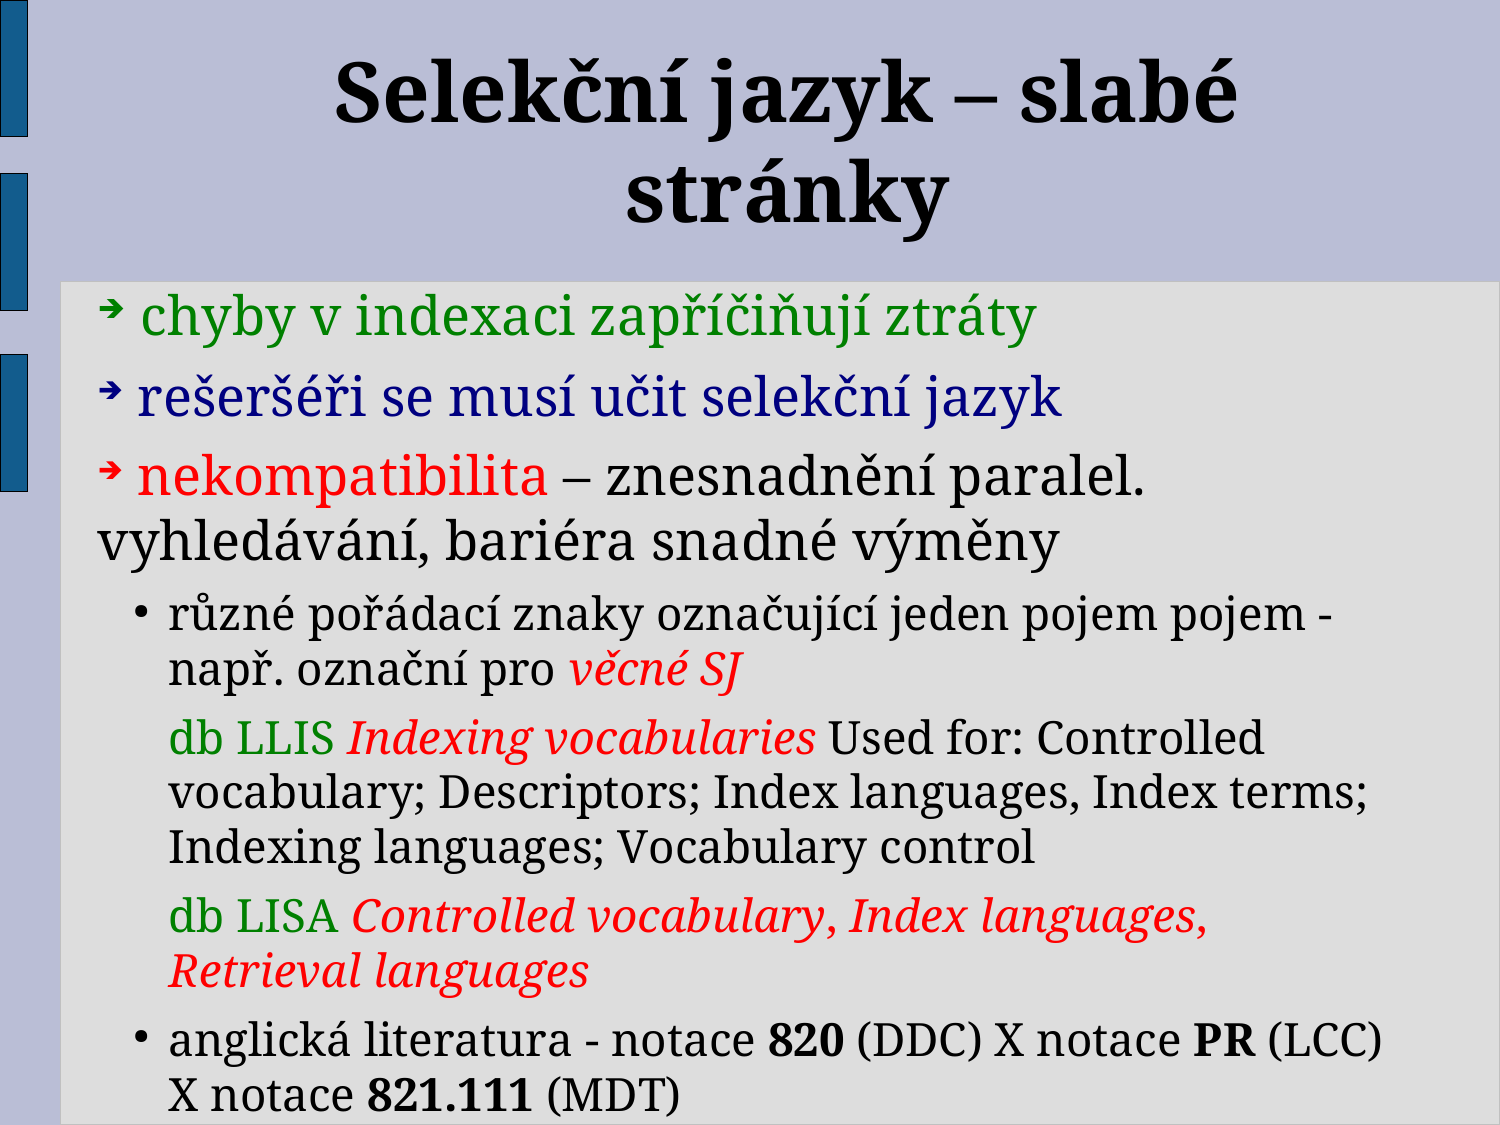

# Selekční jazyk – slabé stránky
 chyby v indexaci zapříčiňují ztráty
 rešeršéři se musí učit selekční jazyk
 nekompatibilita – znesnadnění paralel. vyhledávání, bariéra snadné výměny
různé pořádací znaky označující jeden pojem pojem - např. označní pro věcné SJ
db LLIS Indexing vocabularies Used for: Controlled vocabulary; Descriptors; Index languages, Index terms; Indexing languages; Vocabulary control
db LISA Controlled vocabulary, Index languages, Retrieval languages
anglická literatura - notace 820 (DDC) X notace PR (LCC) X notace 821.111 (MDT)